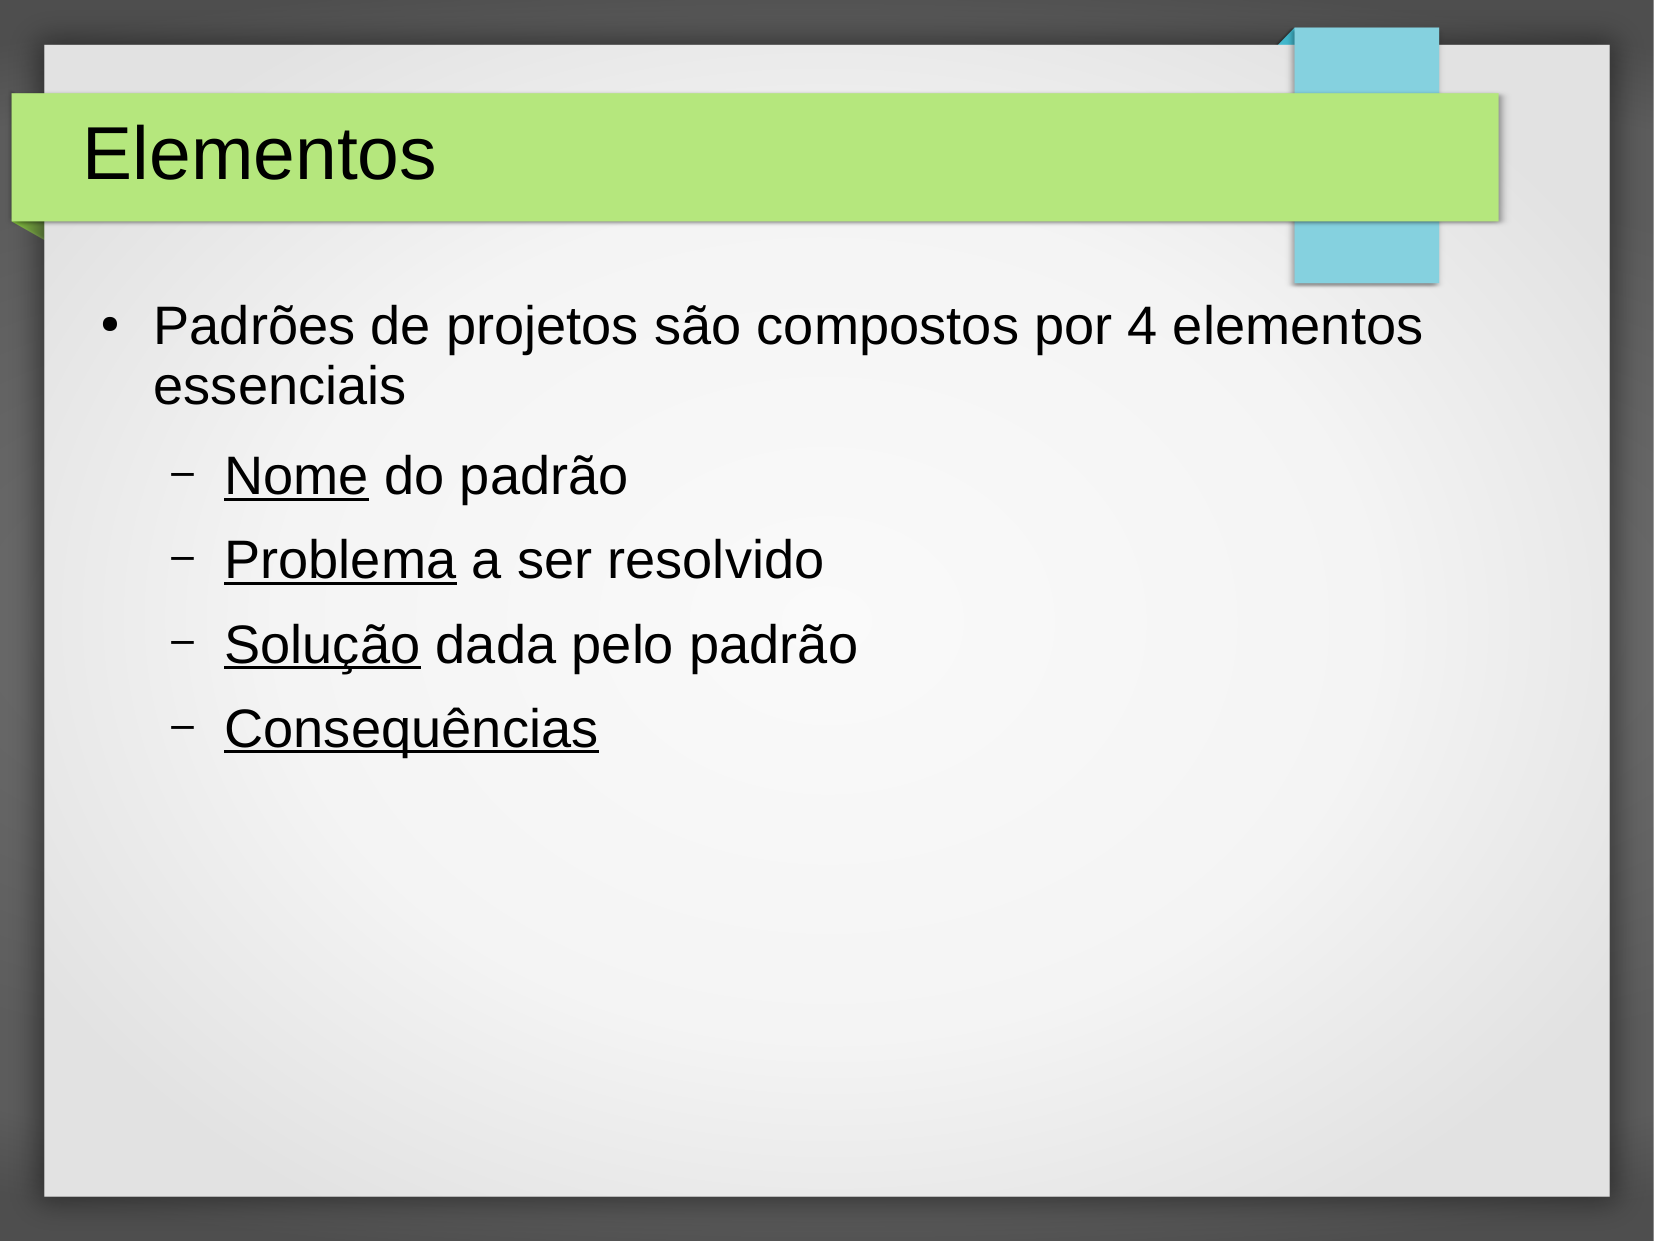

# Elementos
Padrões de projetos são compostos por 4 elementos essenciais
Nome do padrão
Problema a ser resolvido
Solução dada pelo padrão
Consequências